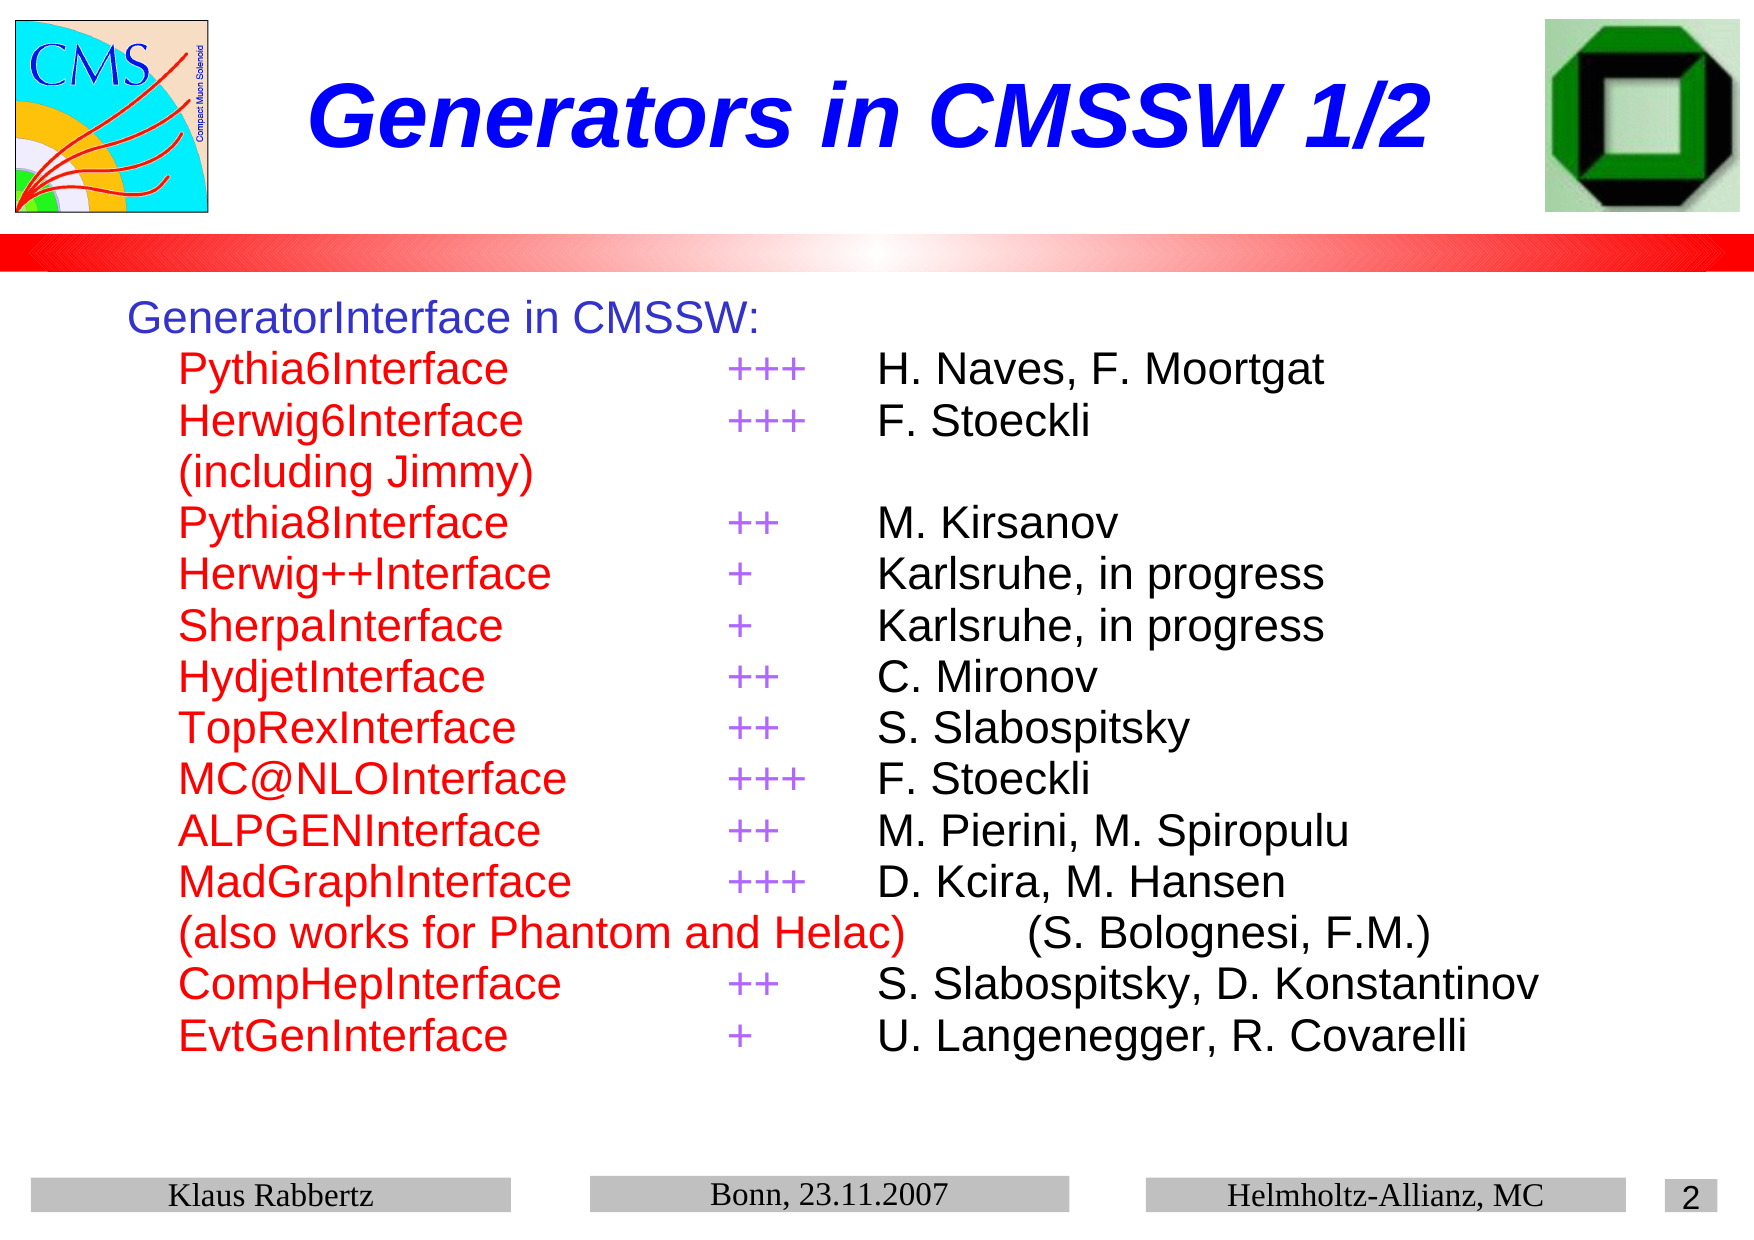

# Generators in CMSSW 1/2
GeneratorInterface in CMSSW:
 Pythia6Interface		+++	H. Naves, F. Moortgat
 Herwig6Interface		+++	F. Stoeckli
 (including Jimmy)
 Pythia8Interface		++	M. Kirsanov
 Herwig++Interface		+	Karlsruhe, in progress
 SherpaInterface		+	Karlsruhe, in progress
 HydjetInterface		++	C. Mironov
 TopRexInterface		++	S. Slabospitsky
 MC@NLOInterface		+++	F. Stoeckli
 ALPGENInterface		++	M. Pierini, M. Spiropulu
 MadGraphInterface		+++	D. Kcira, M. Hansen
 (also works for Phantom and Helac)	(S. Bolognesi, F.M.)
 CompHepInterface		++	S. Slabospitsky, D. Konstantinov
 EvtGenInterface		+	U. Langenegger, R. Covarelli